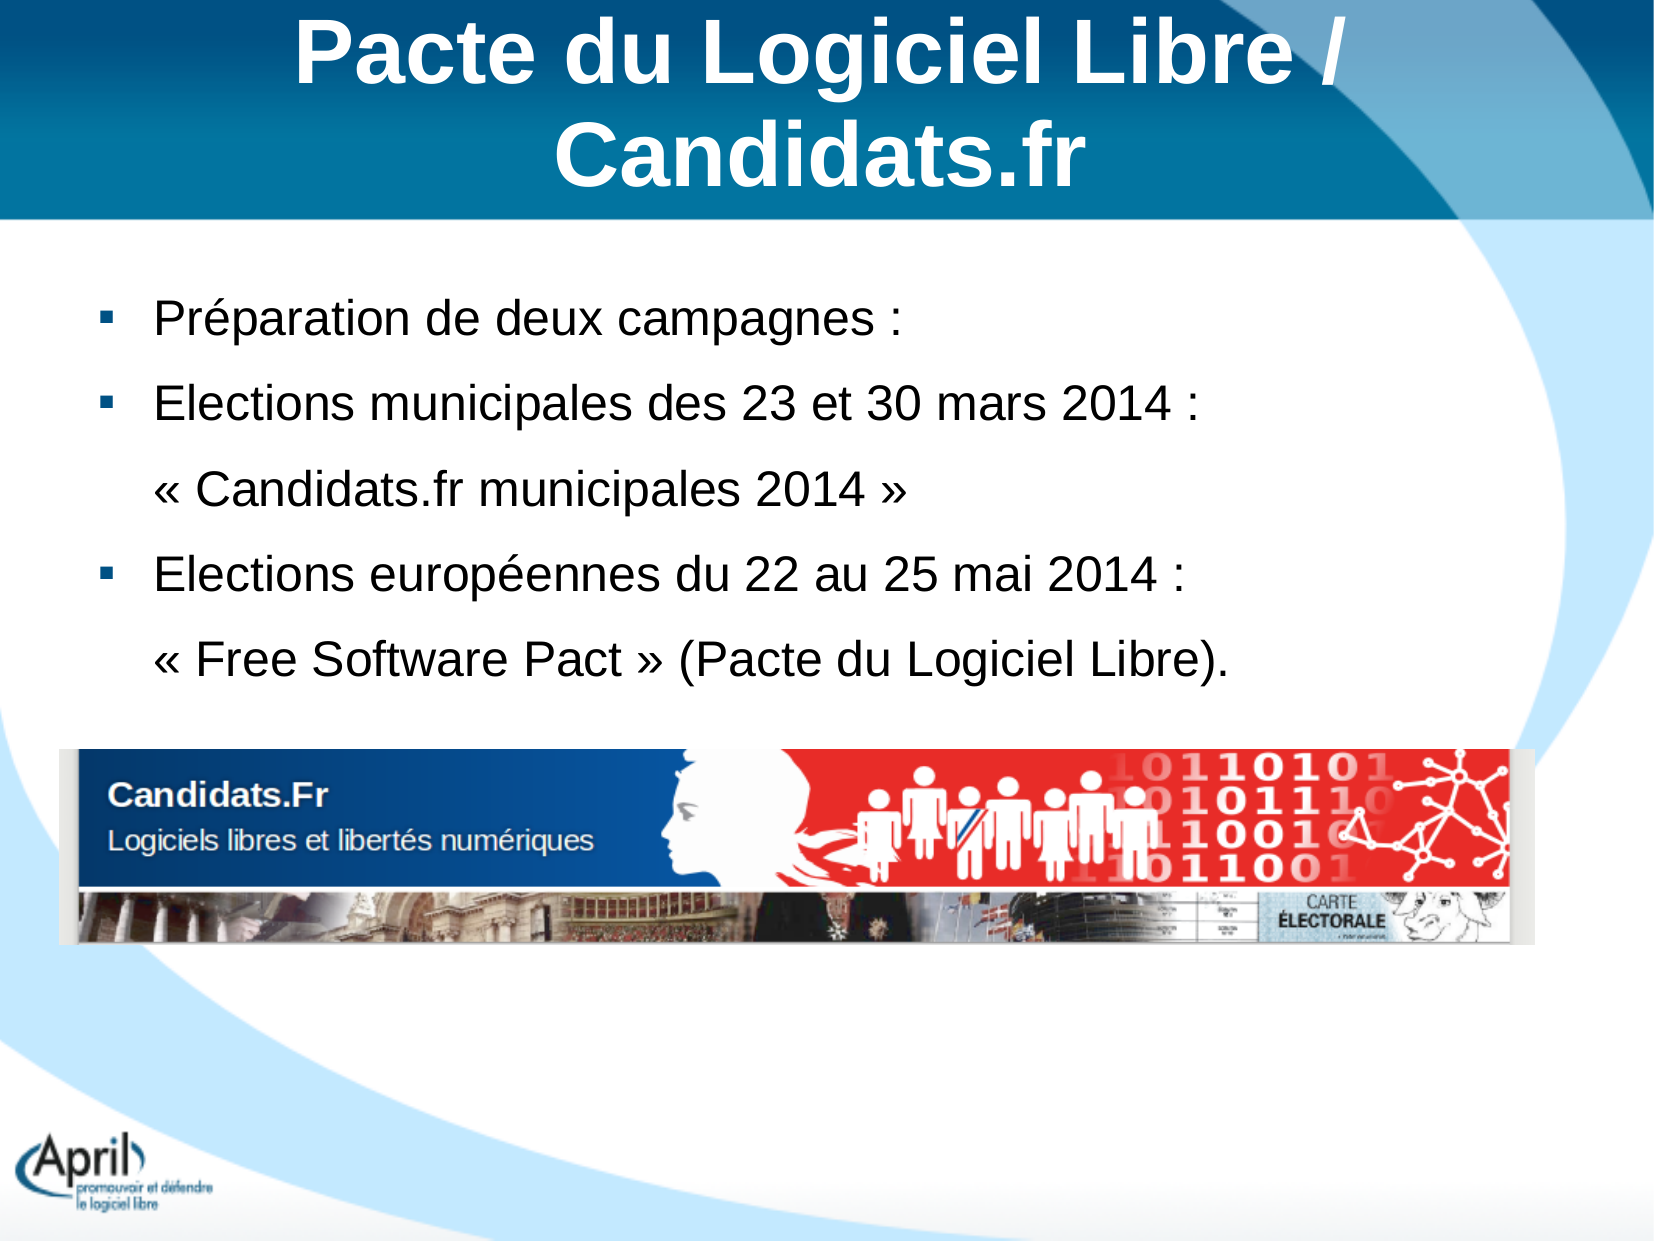

# Pacte du Logiciel Libre / Candidats.fr
Préparation de deux campagnes :
Elections municipales des 23 et 30 mars 2014 :
« Candidats.fr municipales 2014 »
Elections européennes du 22 au 25 mai 2014 :
« Free Software Pact » (Pacte du Logiciel Libre).